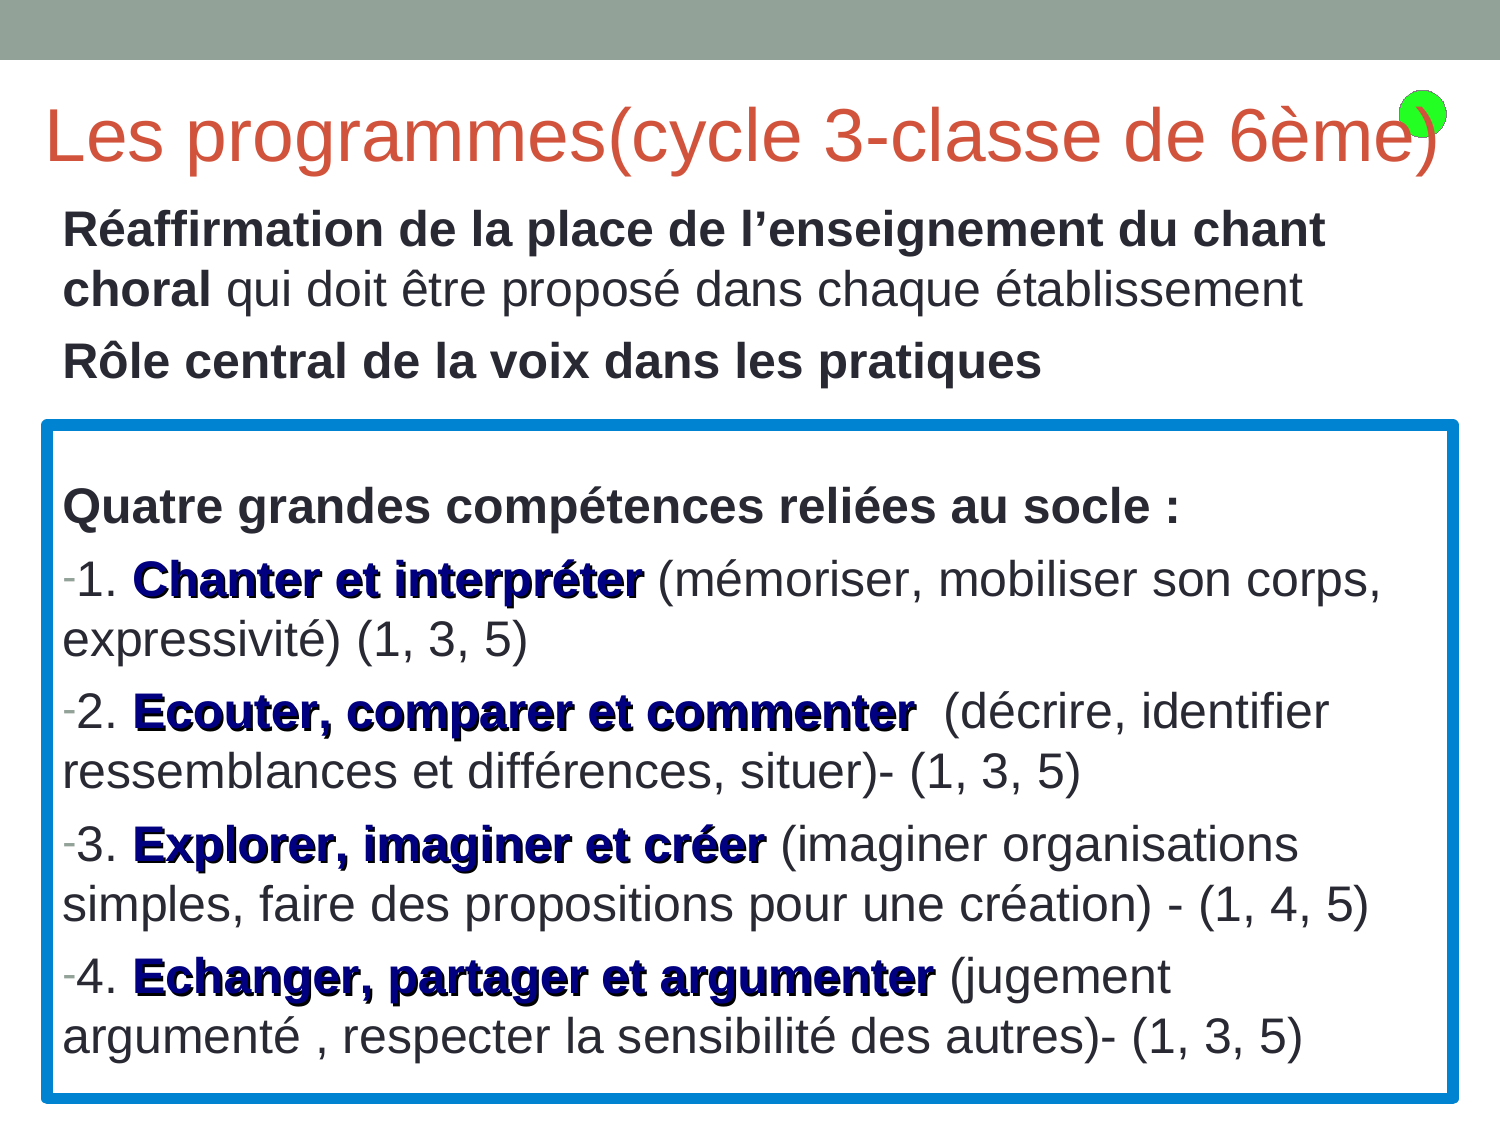

# Les programmes(cycle 3-classe de 6ème)
Réaffirmation de la place de l’enseignement du chant choral qui doit être proposé dans chaque établissement
Rôle central de la voix dans les pratiques
Quatre grandes compétences reliées au socle :
1. Chanter et interpréter (mémoriser, mobiliser son corps, expressivité) (1, 3, 5)
2. Ecouter, comparer et commenter (décrire, identifier ressemblances et différences, situer)- (1, 3, 5)
3. Explorer, imaginer et créer (imaginer organisations simples, faire des propositions pour une création) - (1, 4, 5)
4. Echanger, partager et argumenter (jugement argumenté , respecter la sensibilité des autres)- (1, 3, 5)